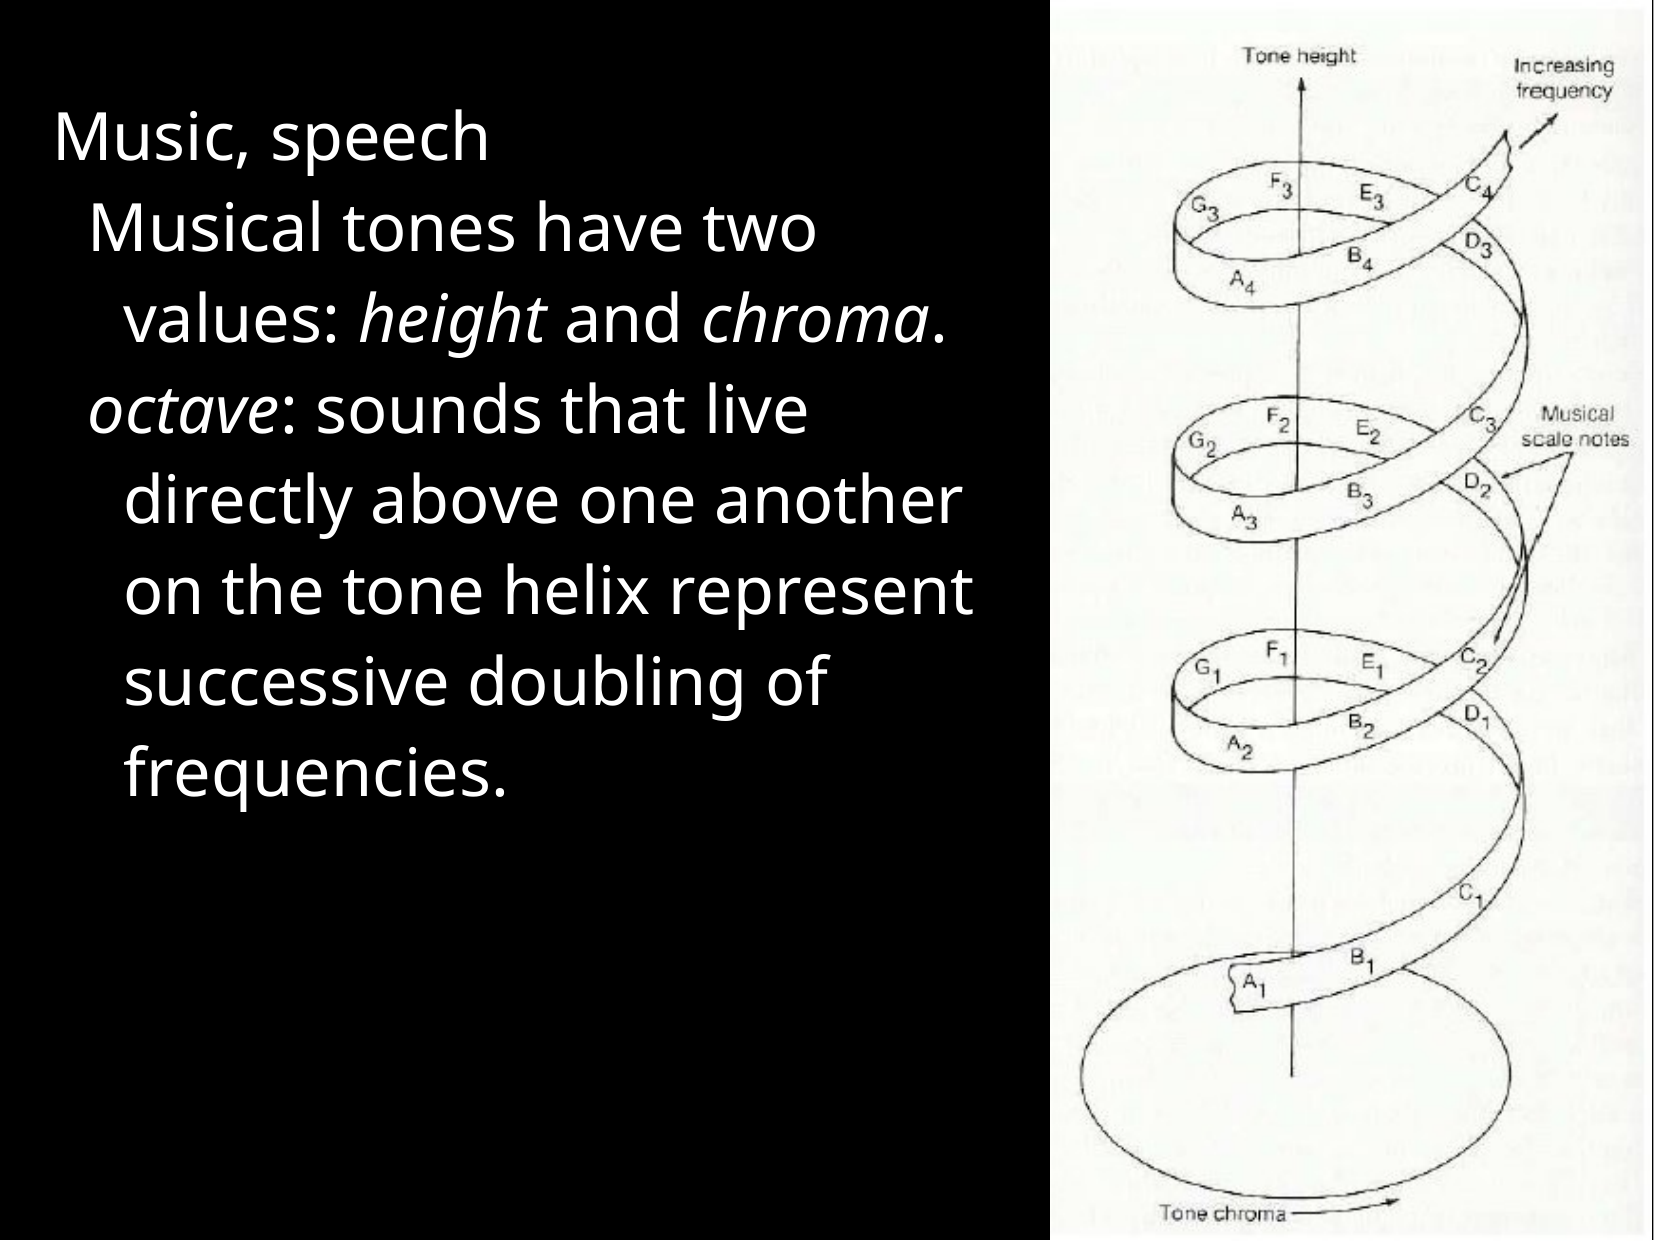

Music, speech
Musical tones have two values: height and chroma.
octave: sounds that live directly above one another on the tone helix represent successive doubling of frequencies.